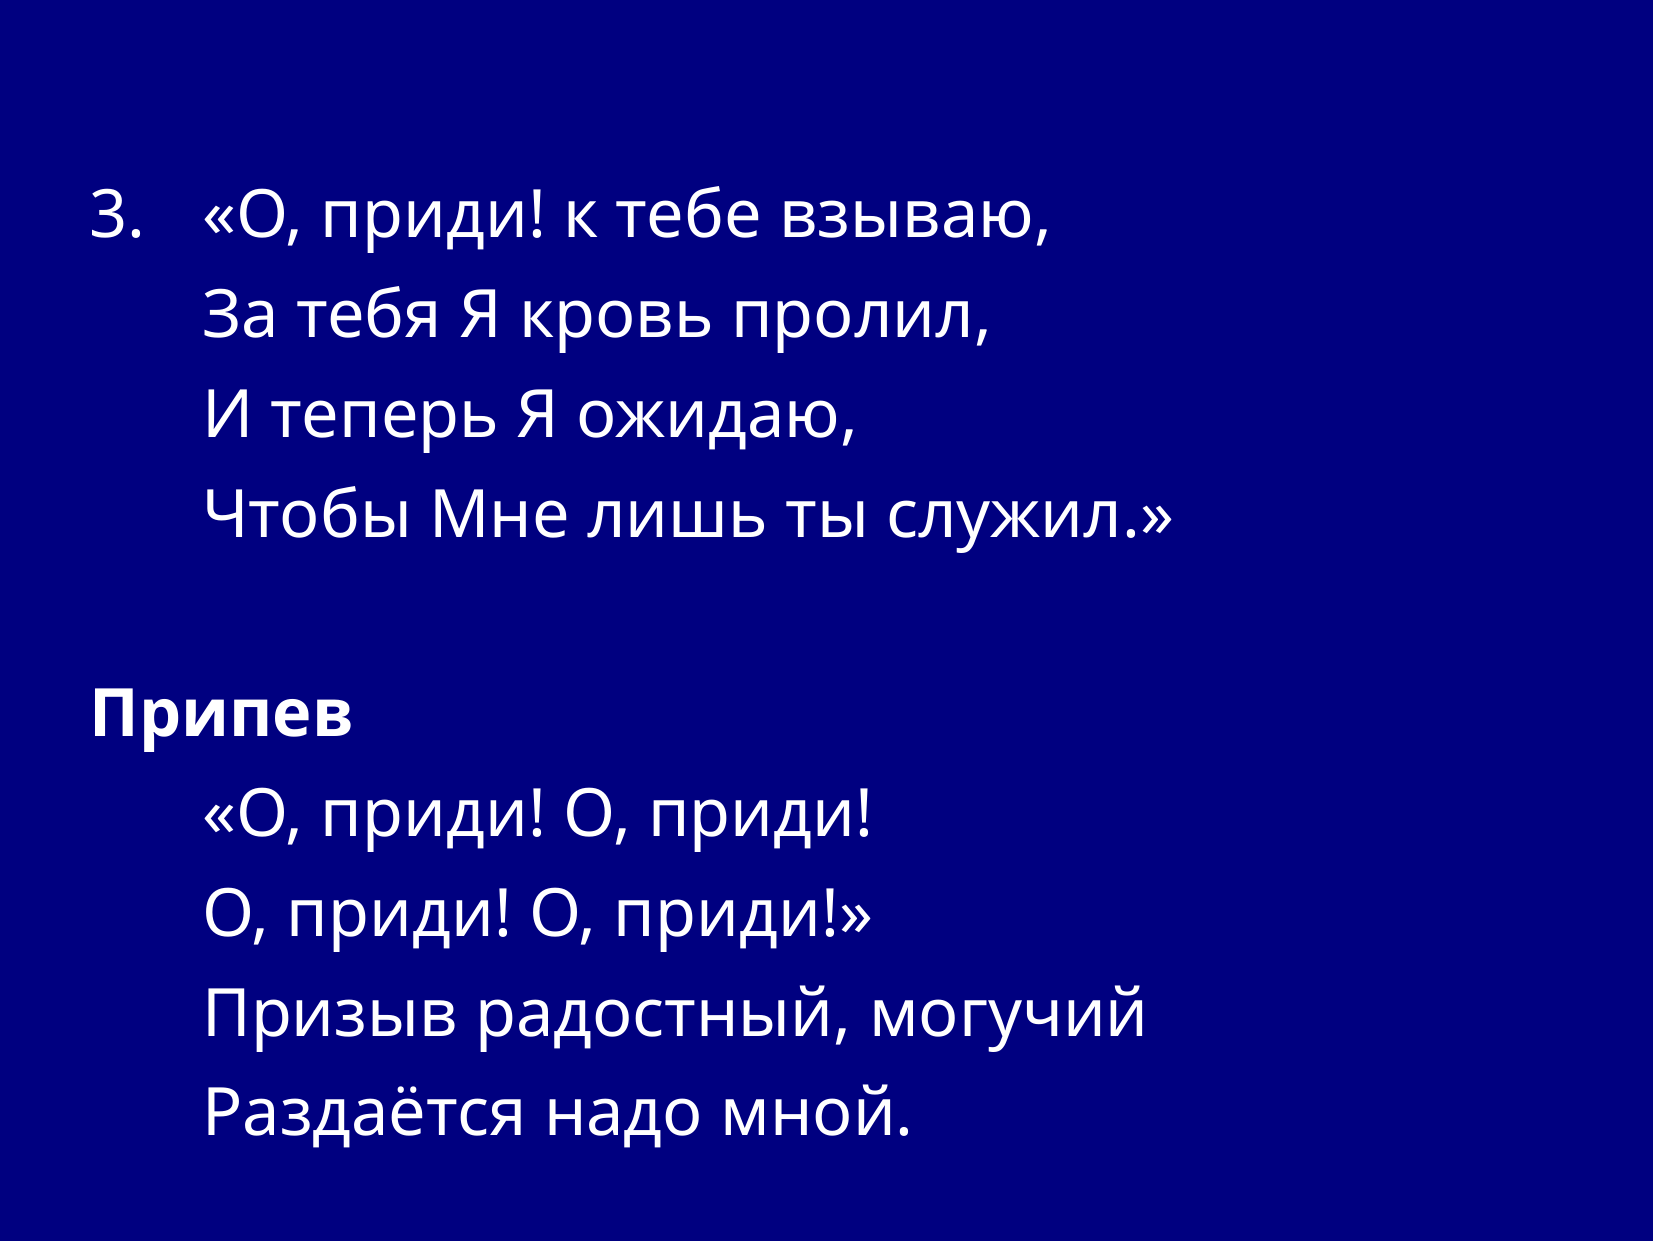

3.	«О, приди! к тебе взываю,
	За тебя Я кровь пролил,
	И теперь Я ожидаю,
	Чтобы Мне лишь ты служил.»
Припев
	«О, приди! О, приди!
	О, приди! О, приди!»
	Призыв радостный, могучий
	Раздаётся надо мной.